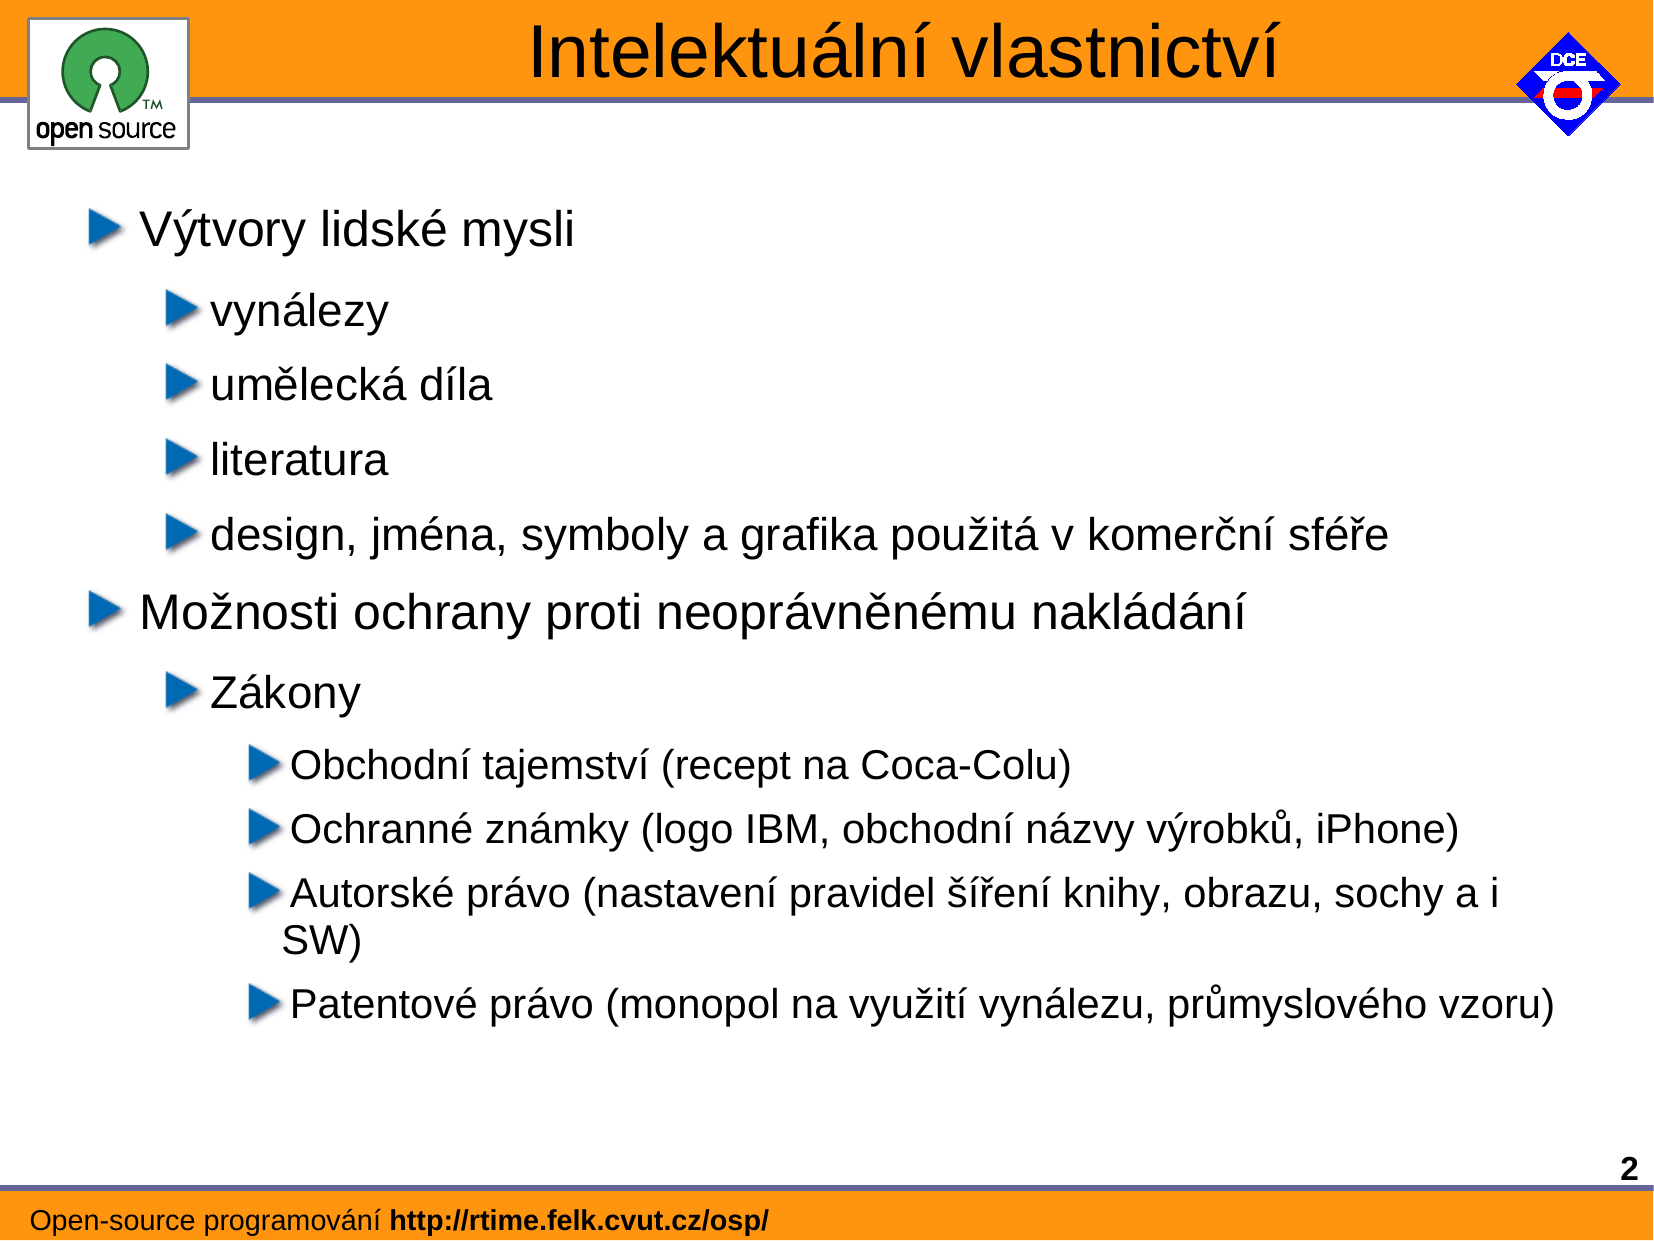

# Intelektuální vlastnictví
Výtvory lidské mysli
vynálezy
umělecká díla
literatura
design, jména, symboly a grafika použitá v komerční sféře
Možnosti ochrany proti neoprávněnému nakládání
Zákony
Obchodní tajemství (recept na Coca-Colu)
Ochranné známky (logo IBM, obchodní názvy výrobků, iPhone)
Autorské právo (nastavení pravidel šíření knihy, obrazu, sochy a i SW)
Patentové právo (monopol na využití vynálezu, průmyslového vzoru)